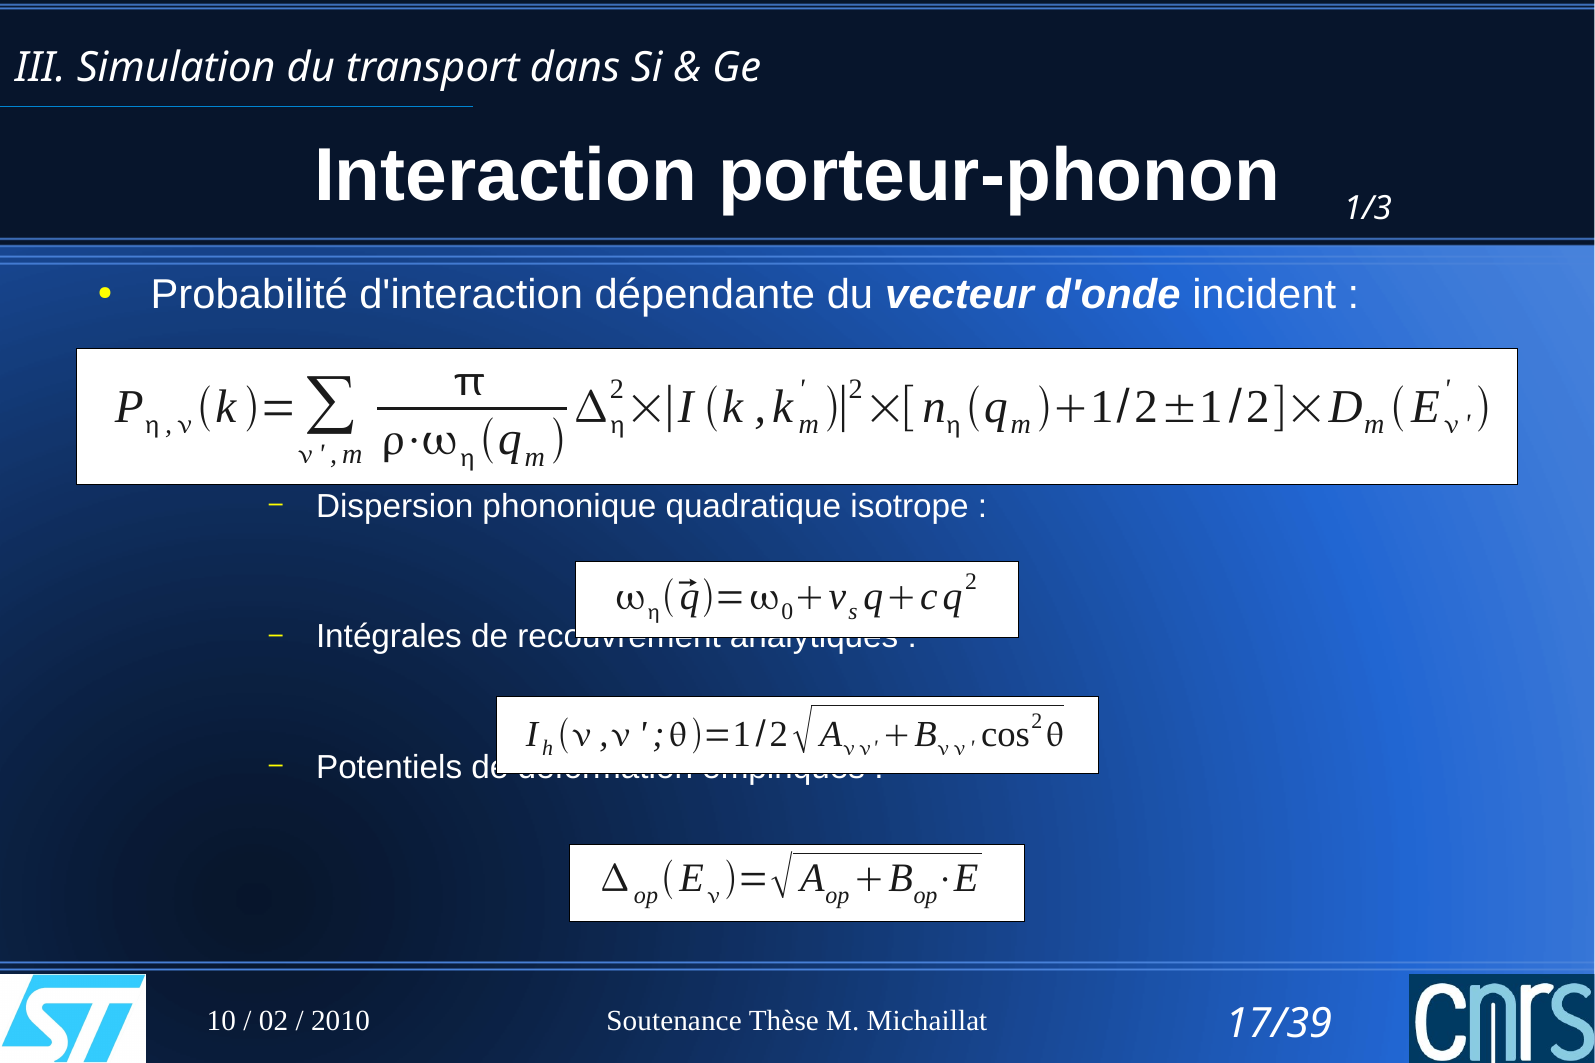

III. Simulation du transport dans Si & Ge
Interaction porteur-phonon
1/3
# Probabilité d'interaction dépendante du vecteur d'onde incident :
Dispersion phononique quadratique isotrope :
Intégrales de recouvrement analytiques :
Potentiels de déformation empiriques :